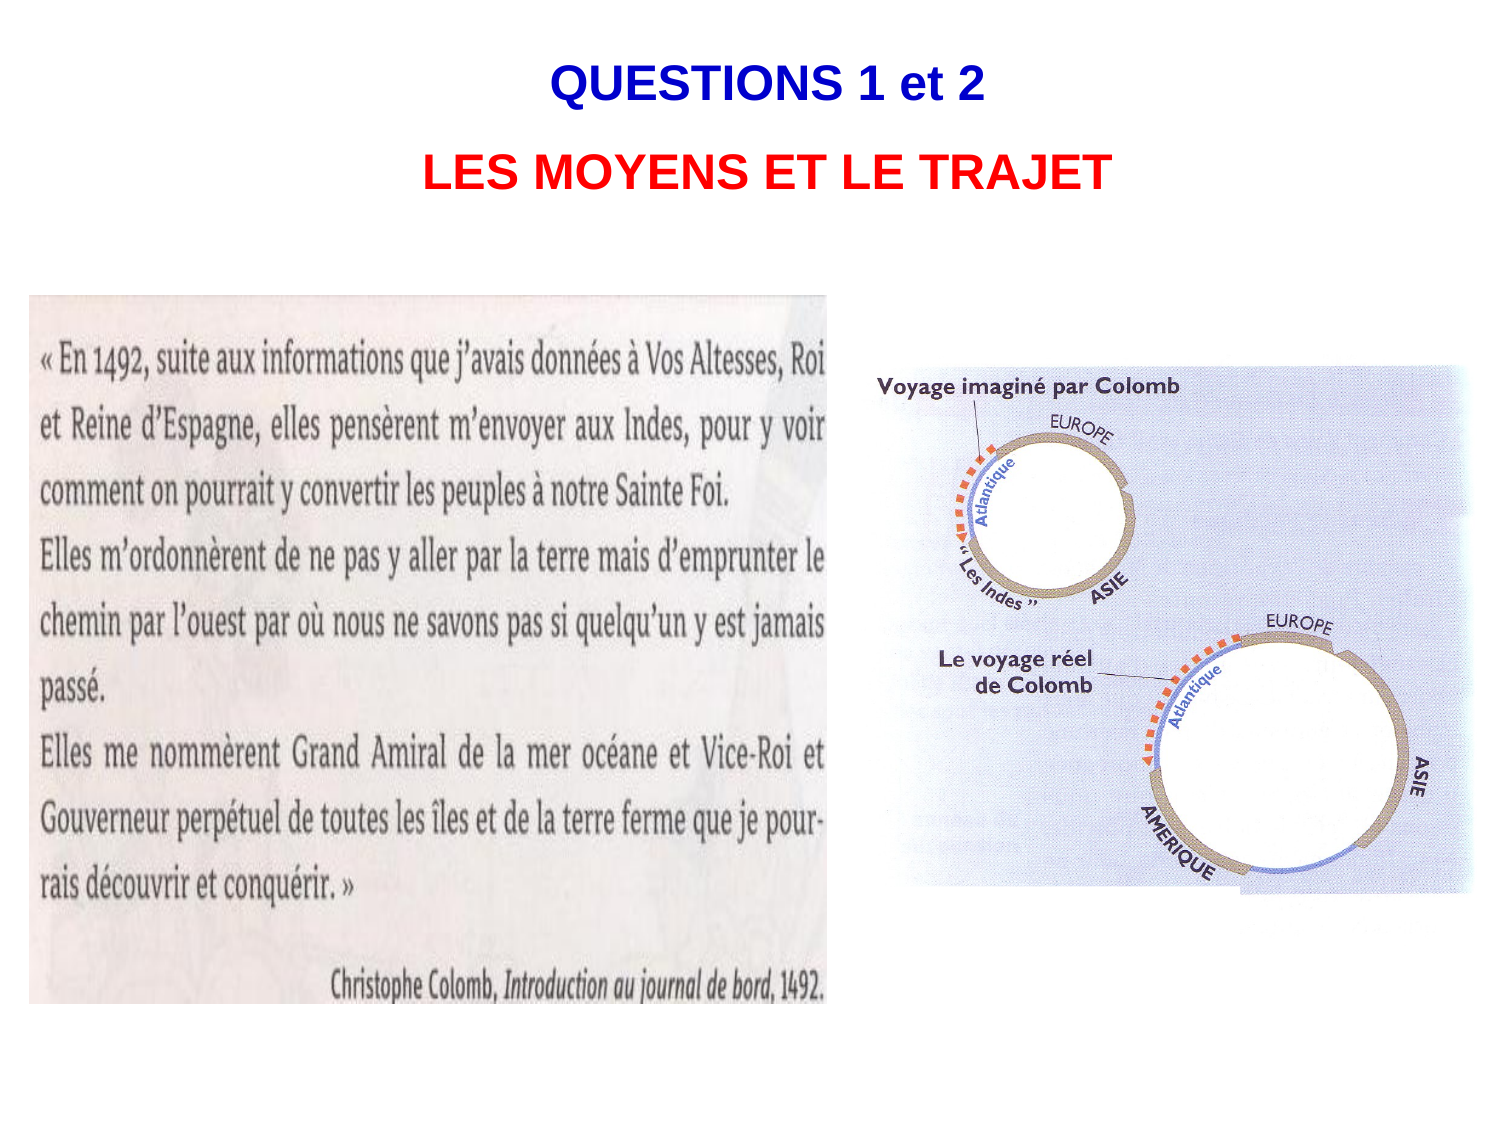

QUESTIONS 1 et 2
LES MOYENS ET LE TRAJET